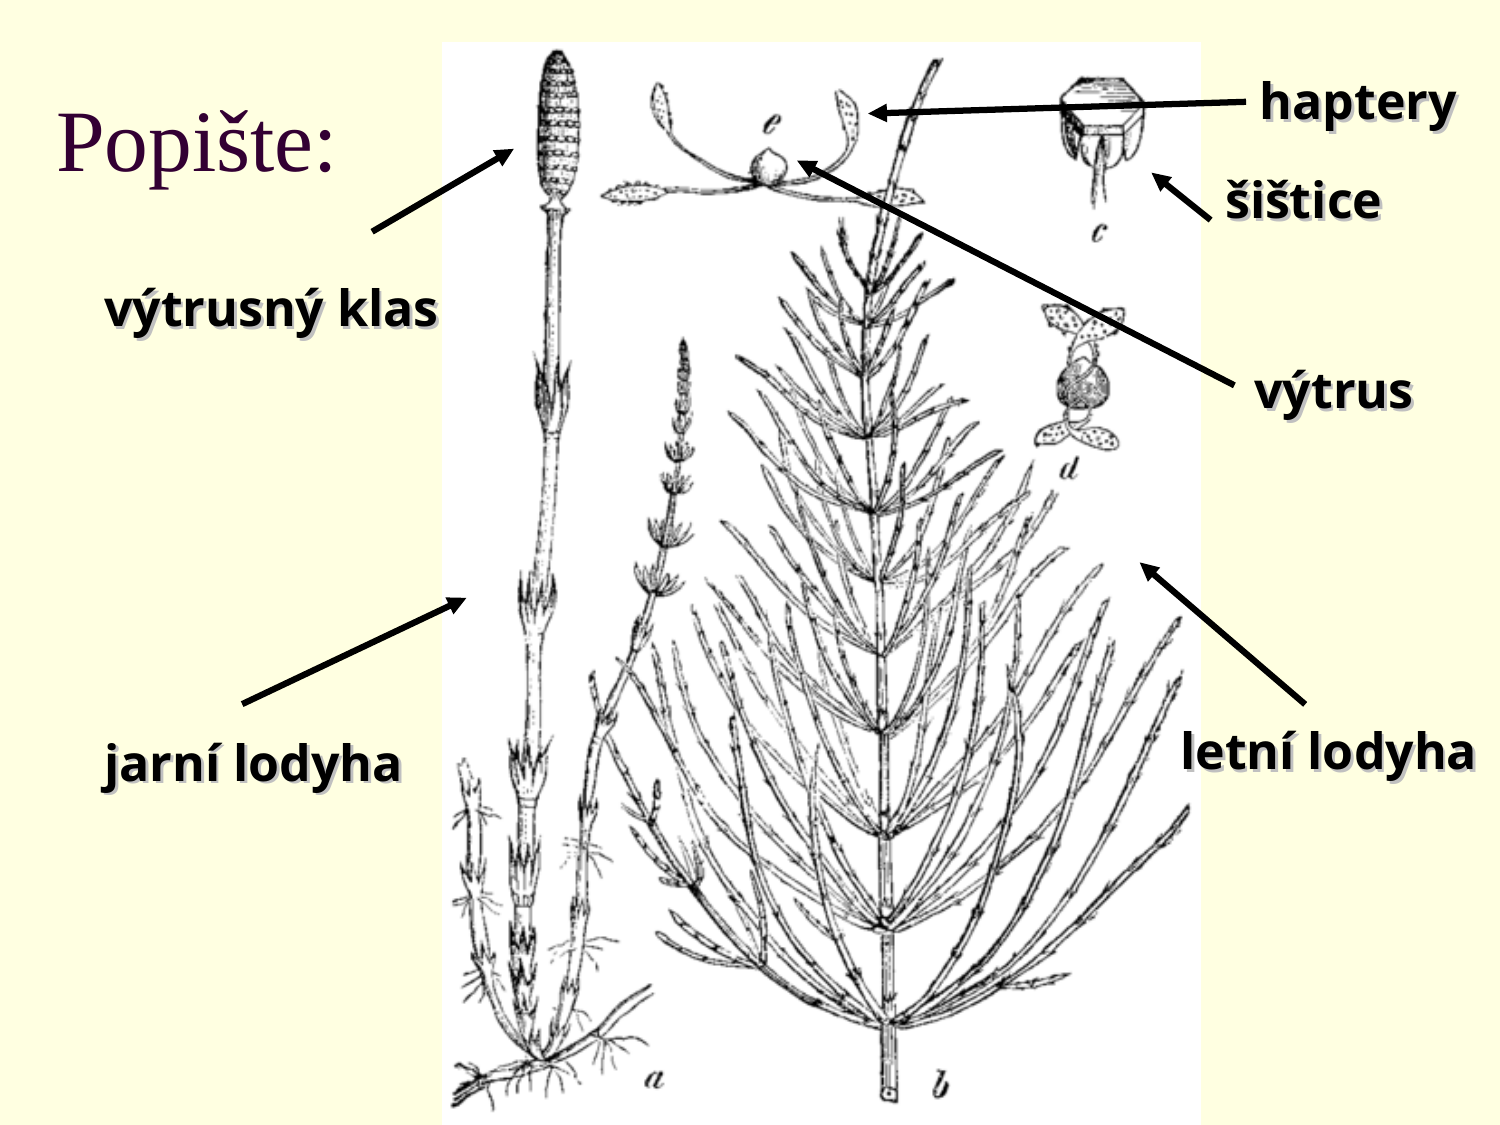

# Popište:
haptery
šištice
výtrusný klas
výtrus
letní lodyha
jarní lodyha